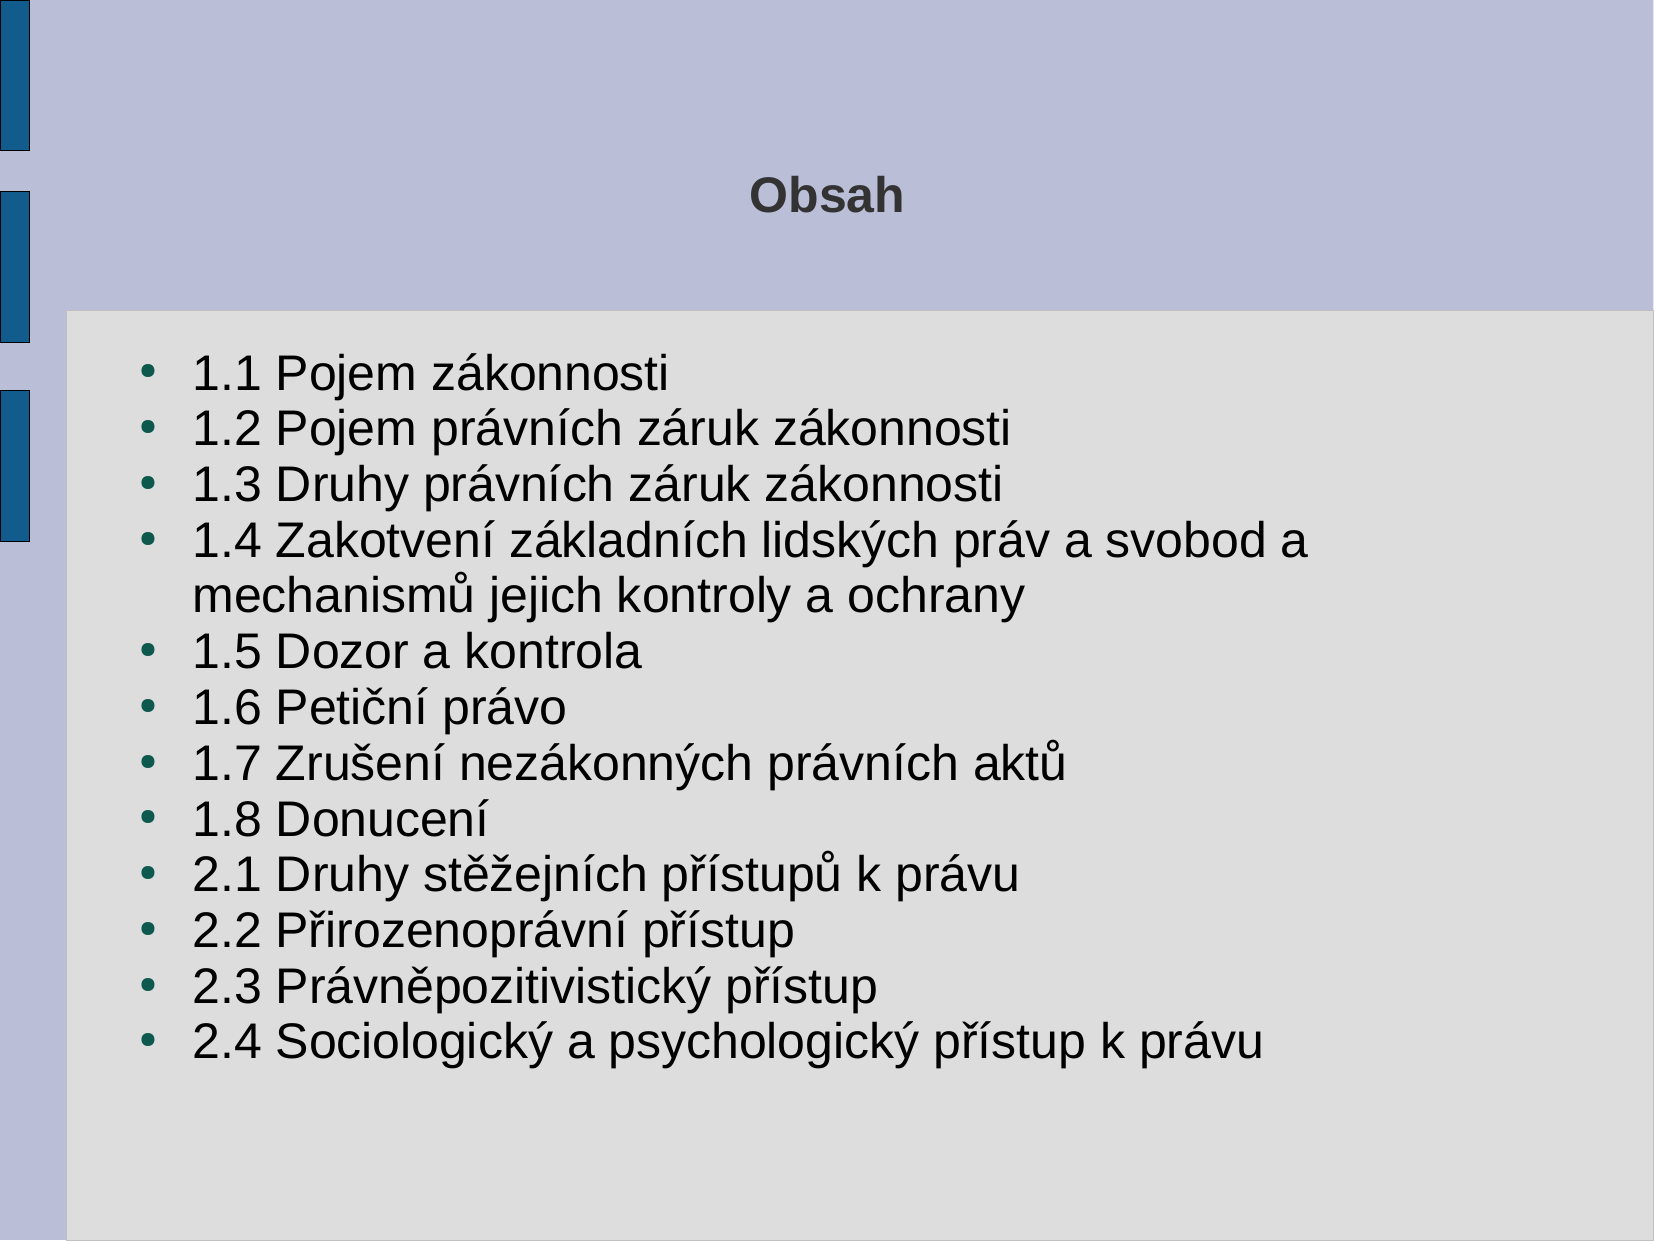

# Obsah
1.1 Pojem zákonnosti
1.2 Pojem právních záruk zákonnosti
1.3 Druhy právních záruk zákonnosti
1.4 Zakotvení základních lidských práv a svobod a mechanismů jejich kontroly a ochrany
1.5 Dozor a kontrola
1.6 Petiční právo
1.7 Zrušení nezákonných právních aktů
1.8 Donucení
2.1 Druhy stěžejních přístupů k právu
2.2 Přirozenoprávní přístup
2.3 Právněpozitivistický přístup
2.4 Sociologický a psychologický přístup k právu